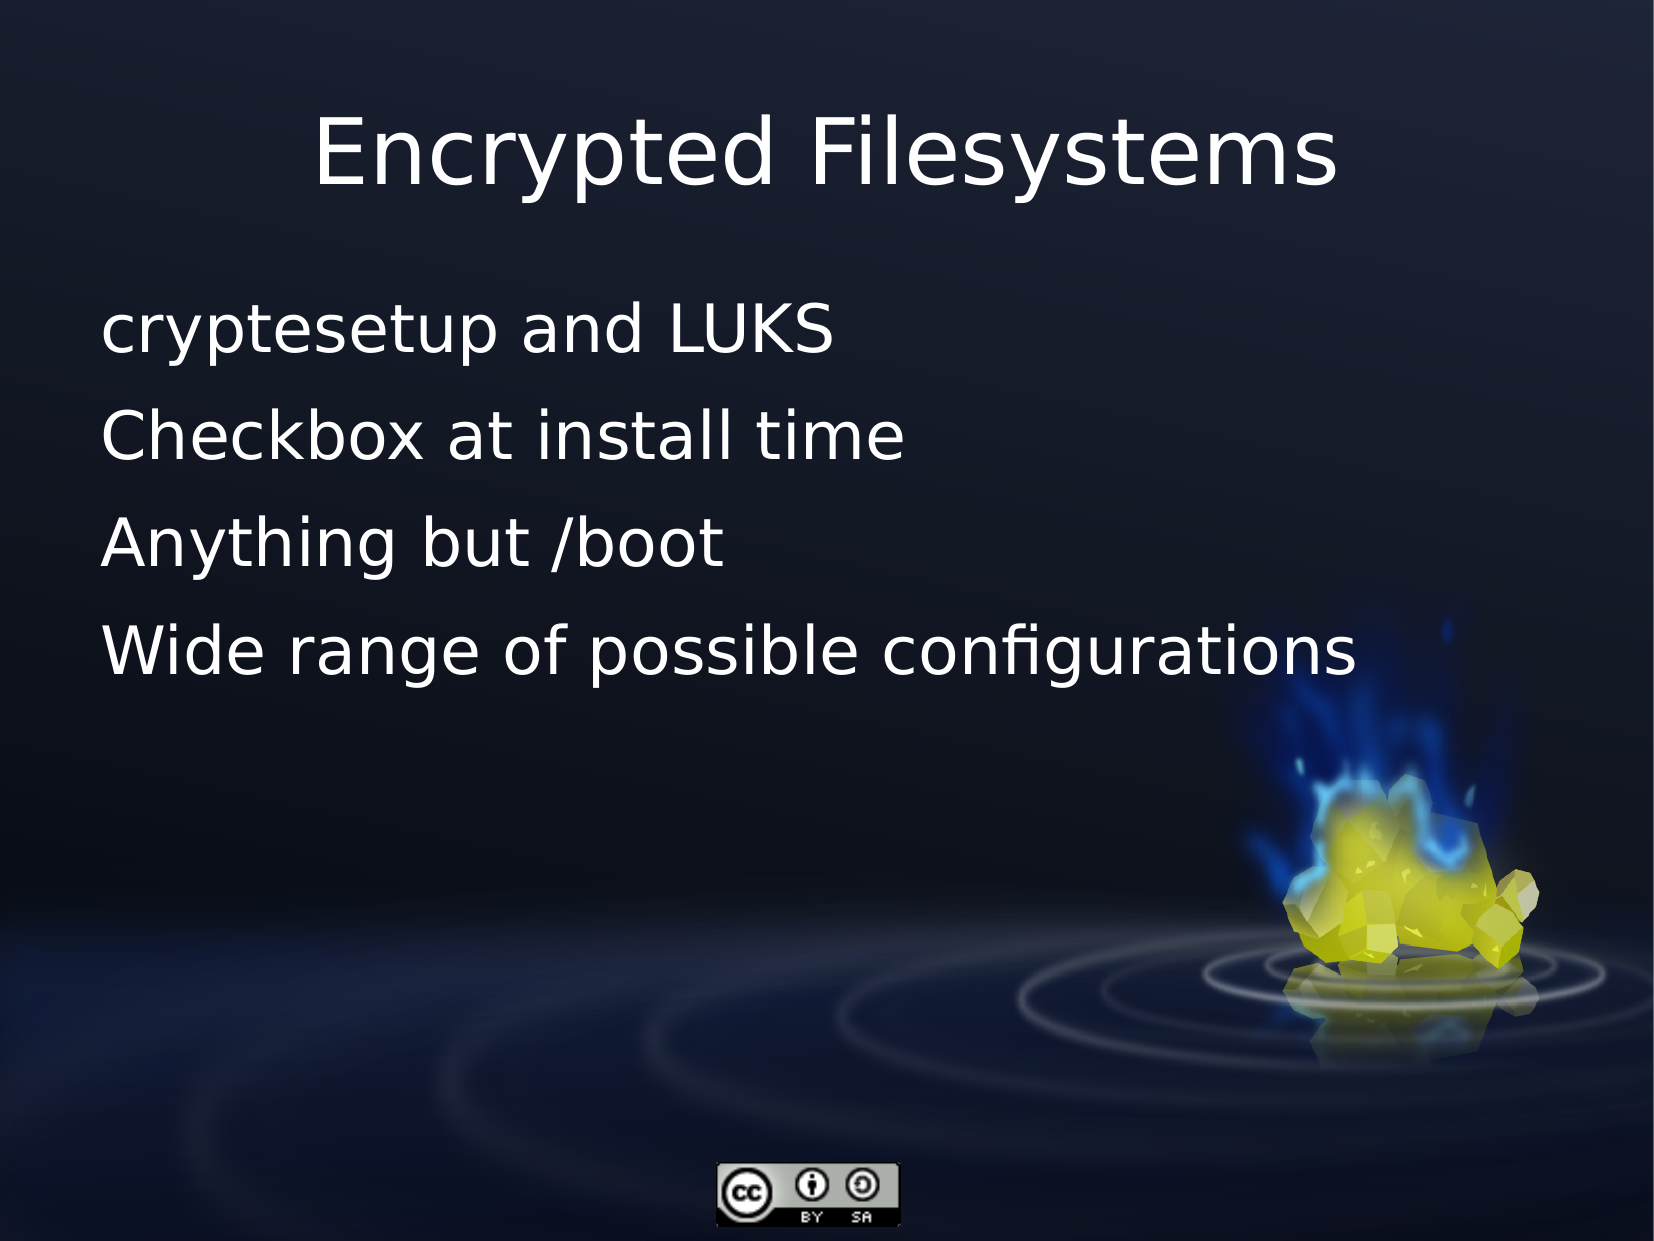

# Encrypted Filesystems
cryptesetup and LUKS
Checkbox at install time
Anything but /boot
Wide range of possible configurations